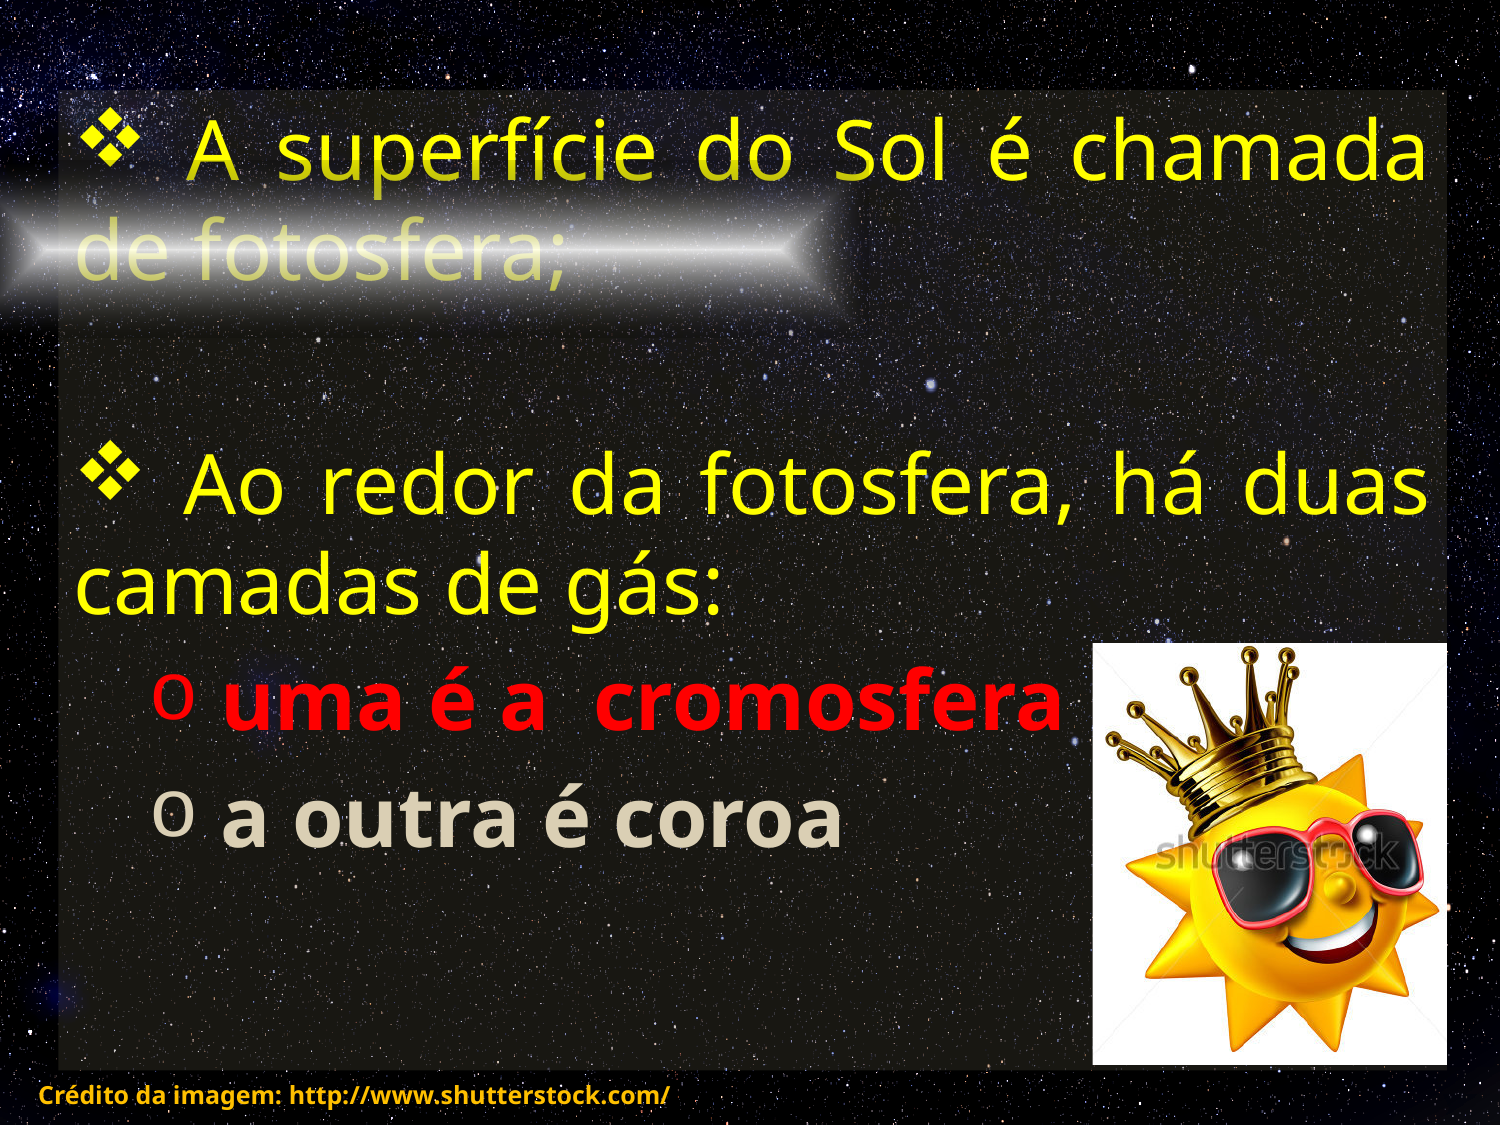

# A superfície do Sol é chamada de fotosfera;
 Ao redor da fotosfera, há duas camadas de gás:
 uma é a cromosfera
 a outra é coroa
Crédito da imagem: http://www.shutterstock.com/